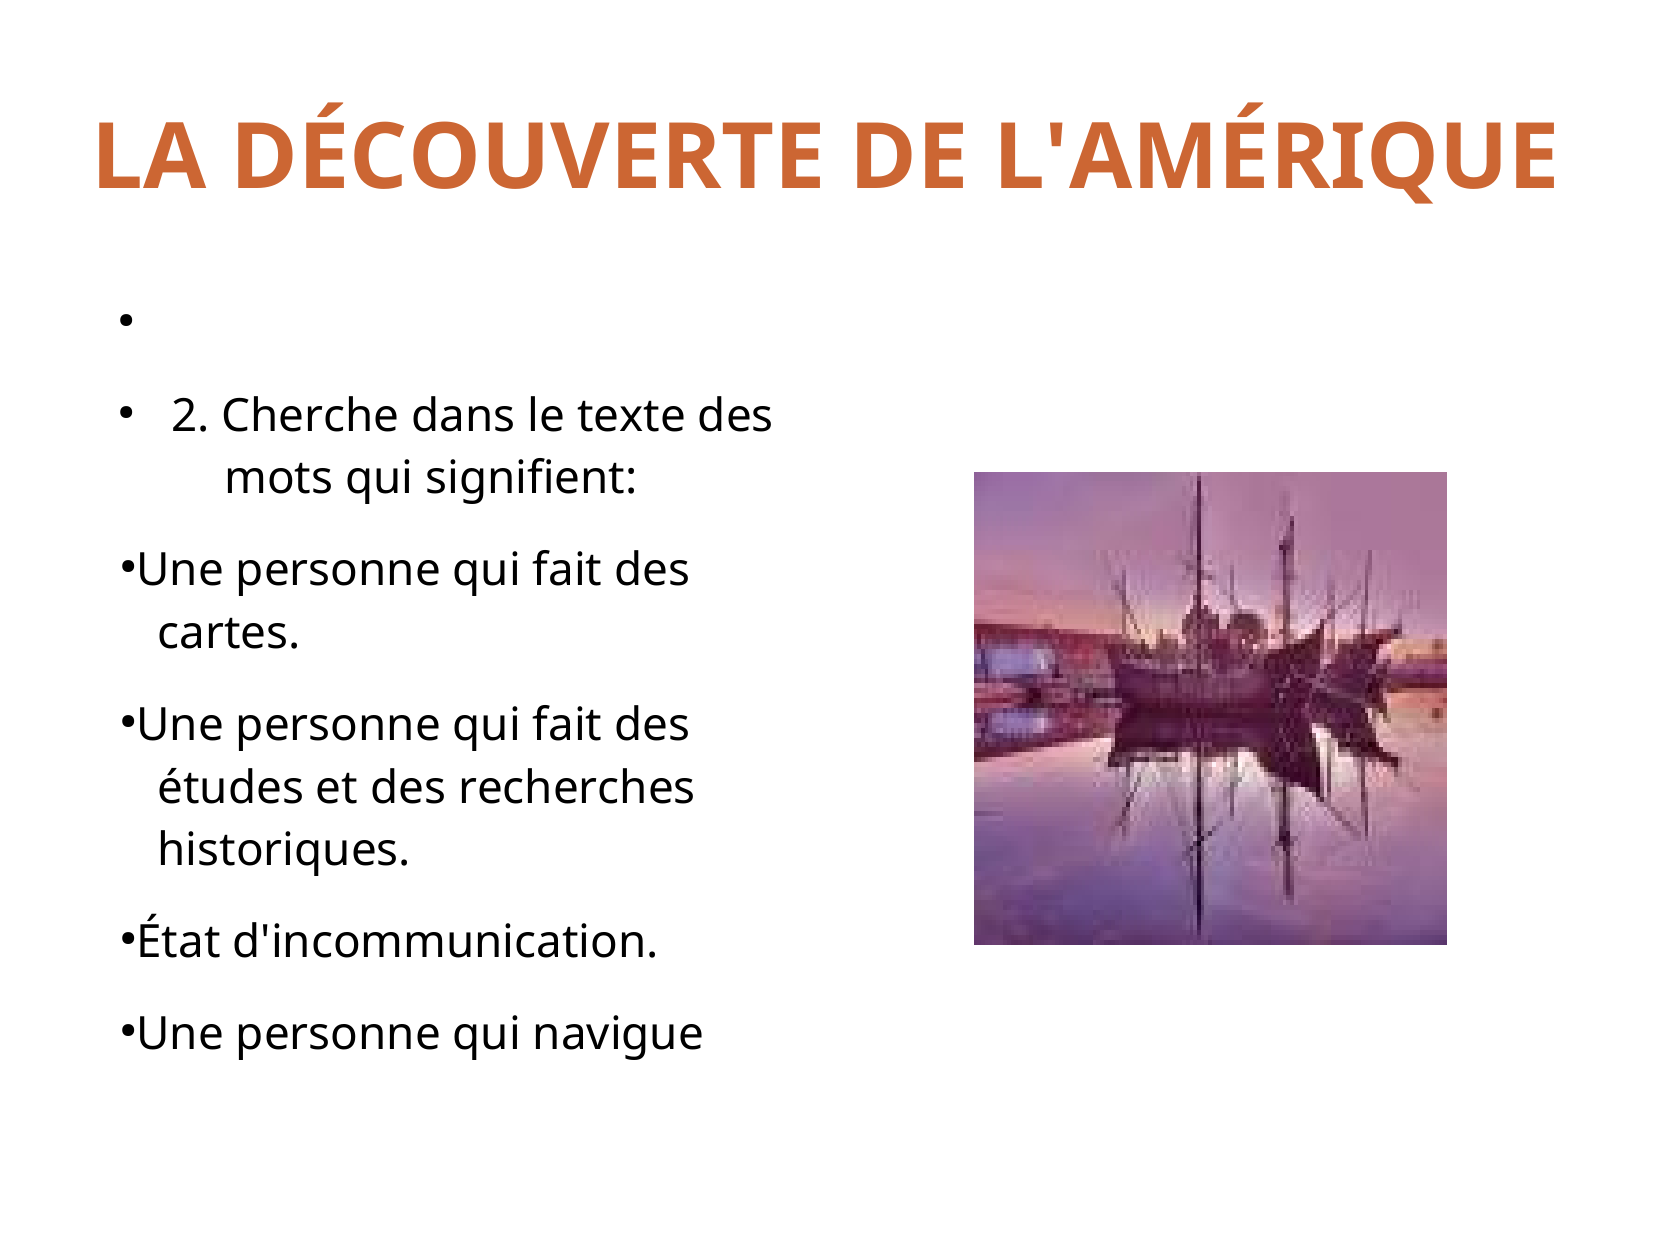

# LA DÉCOUVERTE DE L'AMÉRIQUE
2. Cherche dans le texte des mots qui signifient:
Une personne qui fait des cartes.
Une personne qui fait des études et des recherches historiques.
État d'incommunication.
Une personne qui navigue